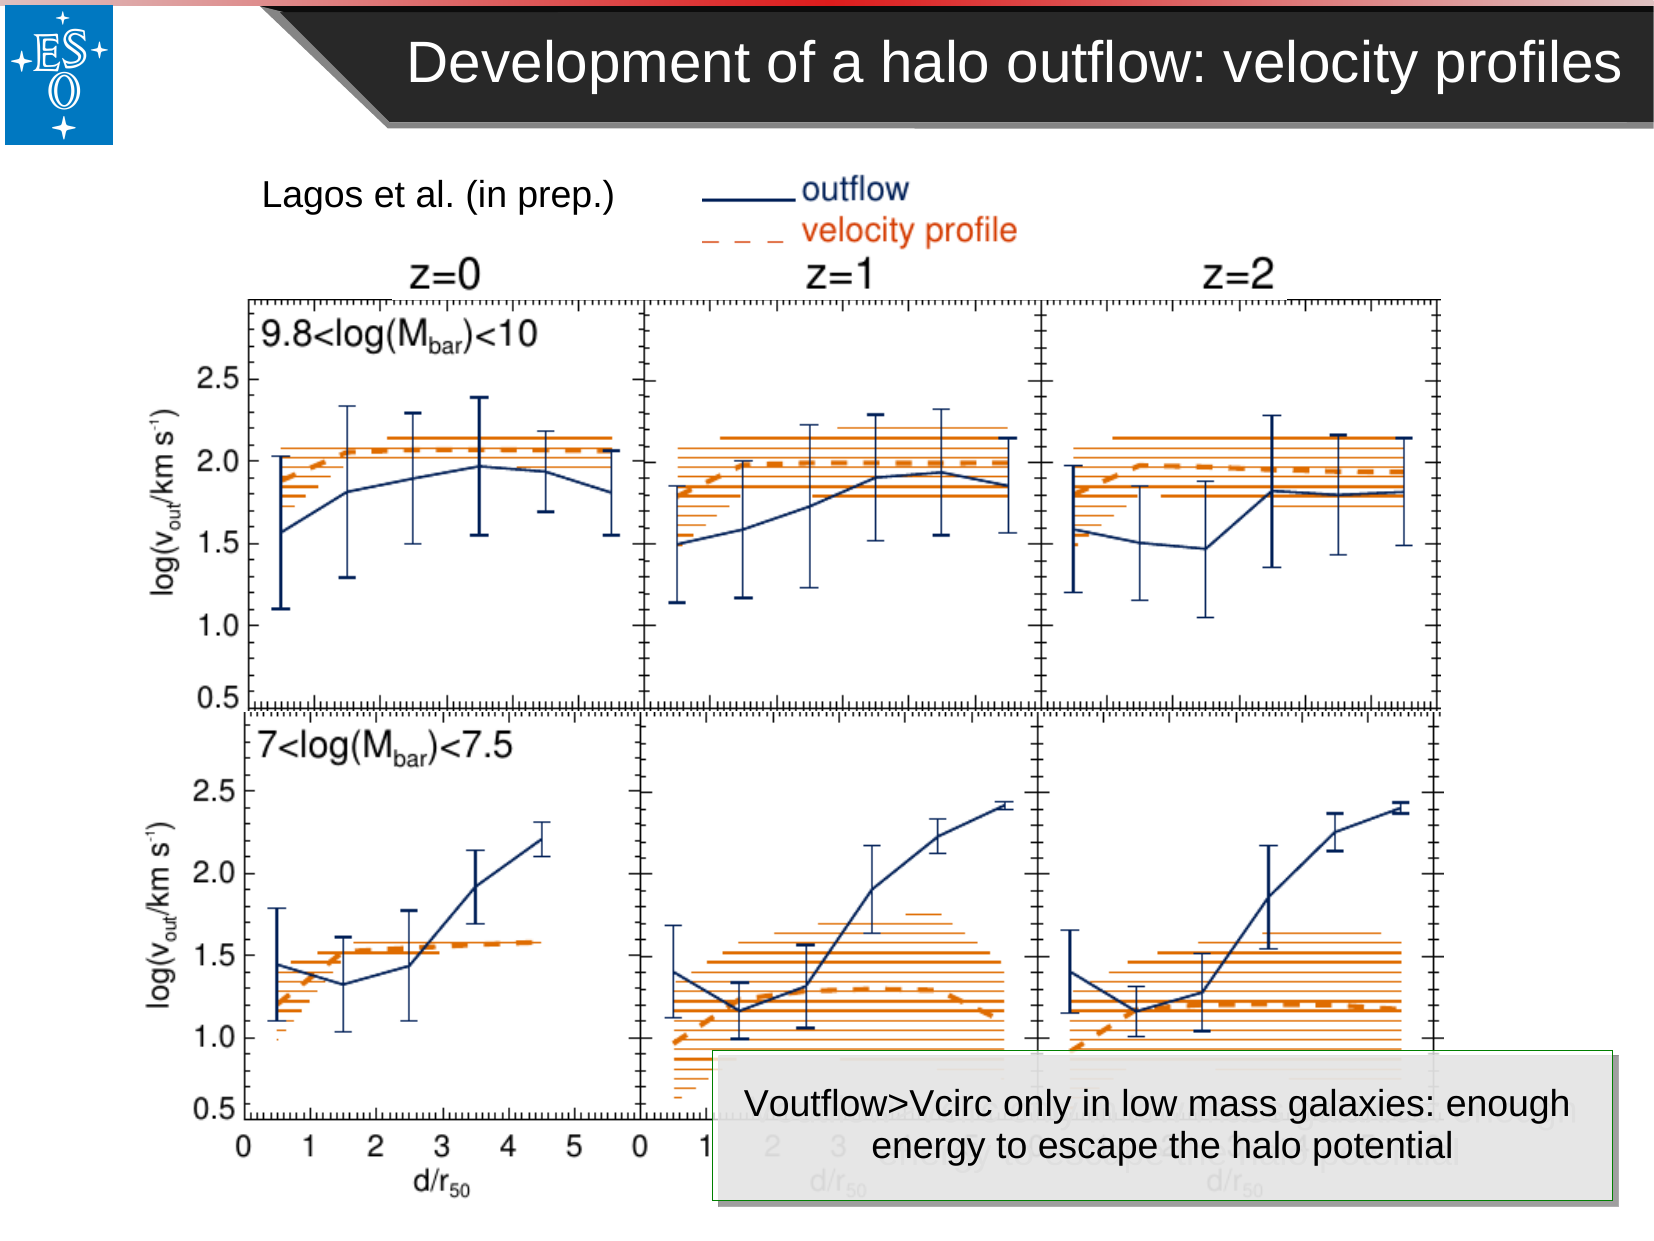

# Development of a halo outflow: velocity profiles
Lagos et al. (in prep.)
Voutflow>Vcirc only in low mass galaxies: enough
energy to escape the halo potential